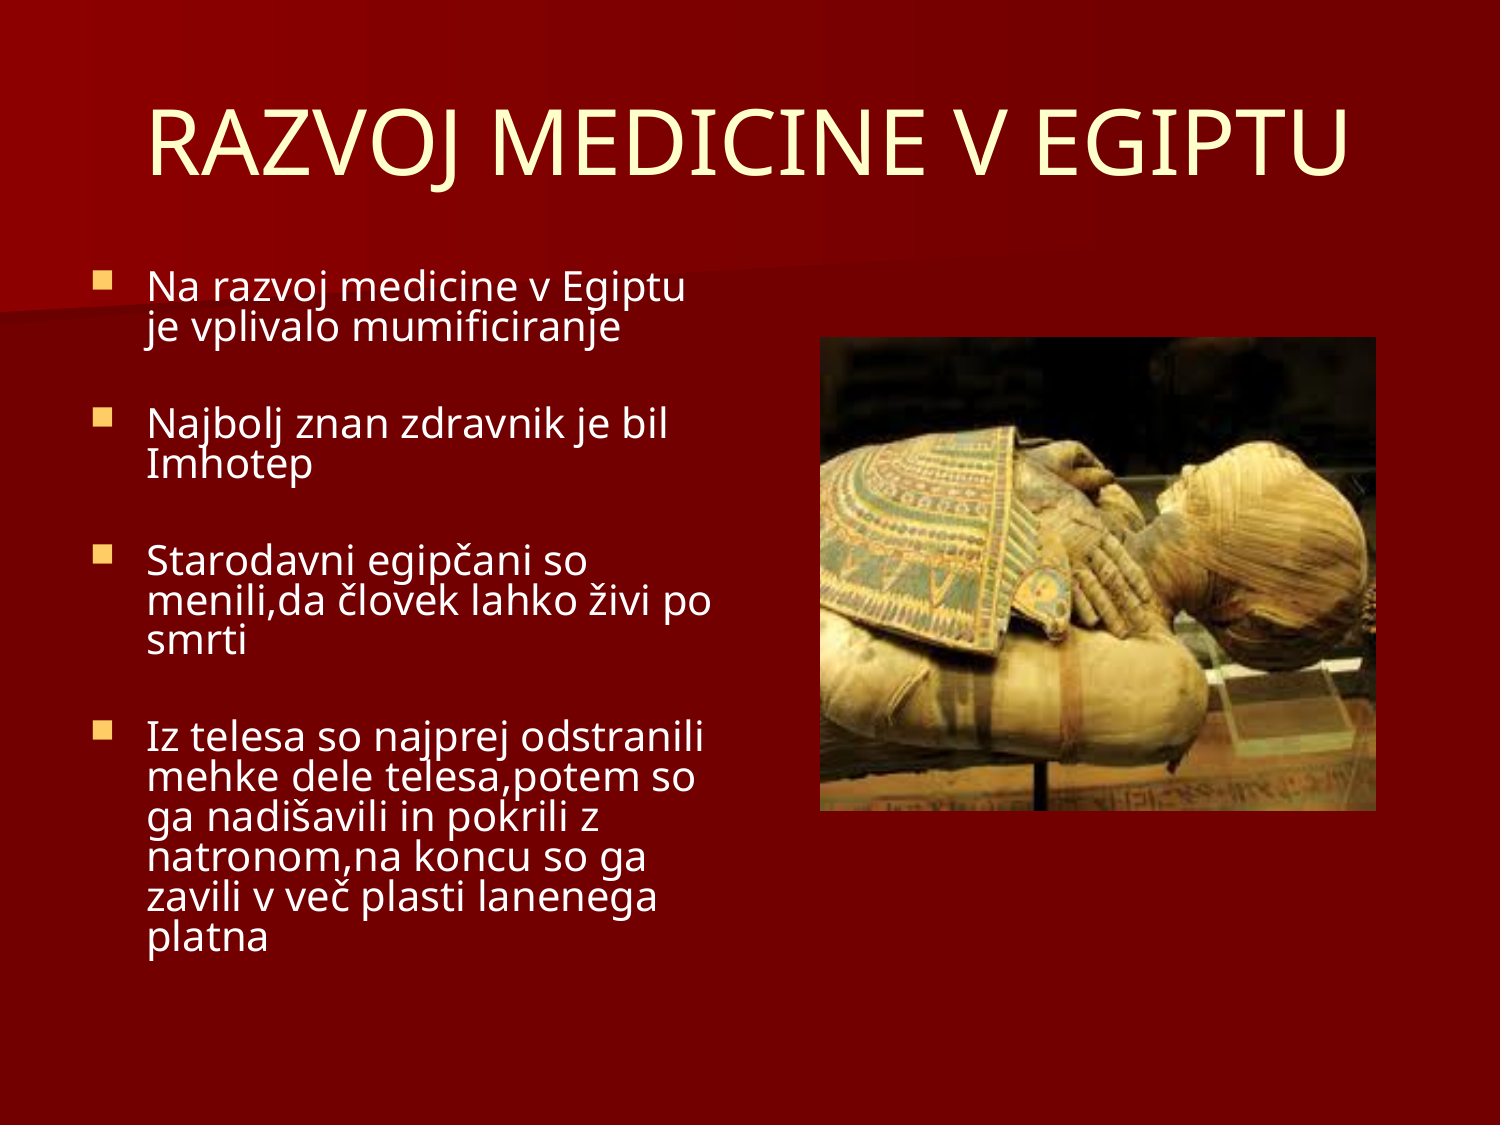

# RAZVOJ MEDICINE V EGIPTU
Na razvoj medicine v Egiptu je vplivalo mumificiranje
Najbolj znan zdravnik je bil Imhotep
Starodavni egipčani so menili,da človek lahko živi po smrti
Iz telesa so najprej odstranili mehke dele telesa,potem so ga nadišavili in pokrili z natronom,na koncu so ga zavili v več plasti lanenega platna